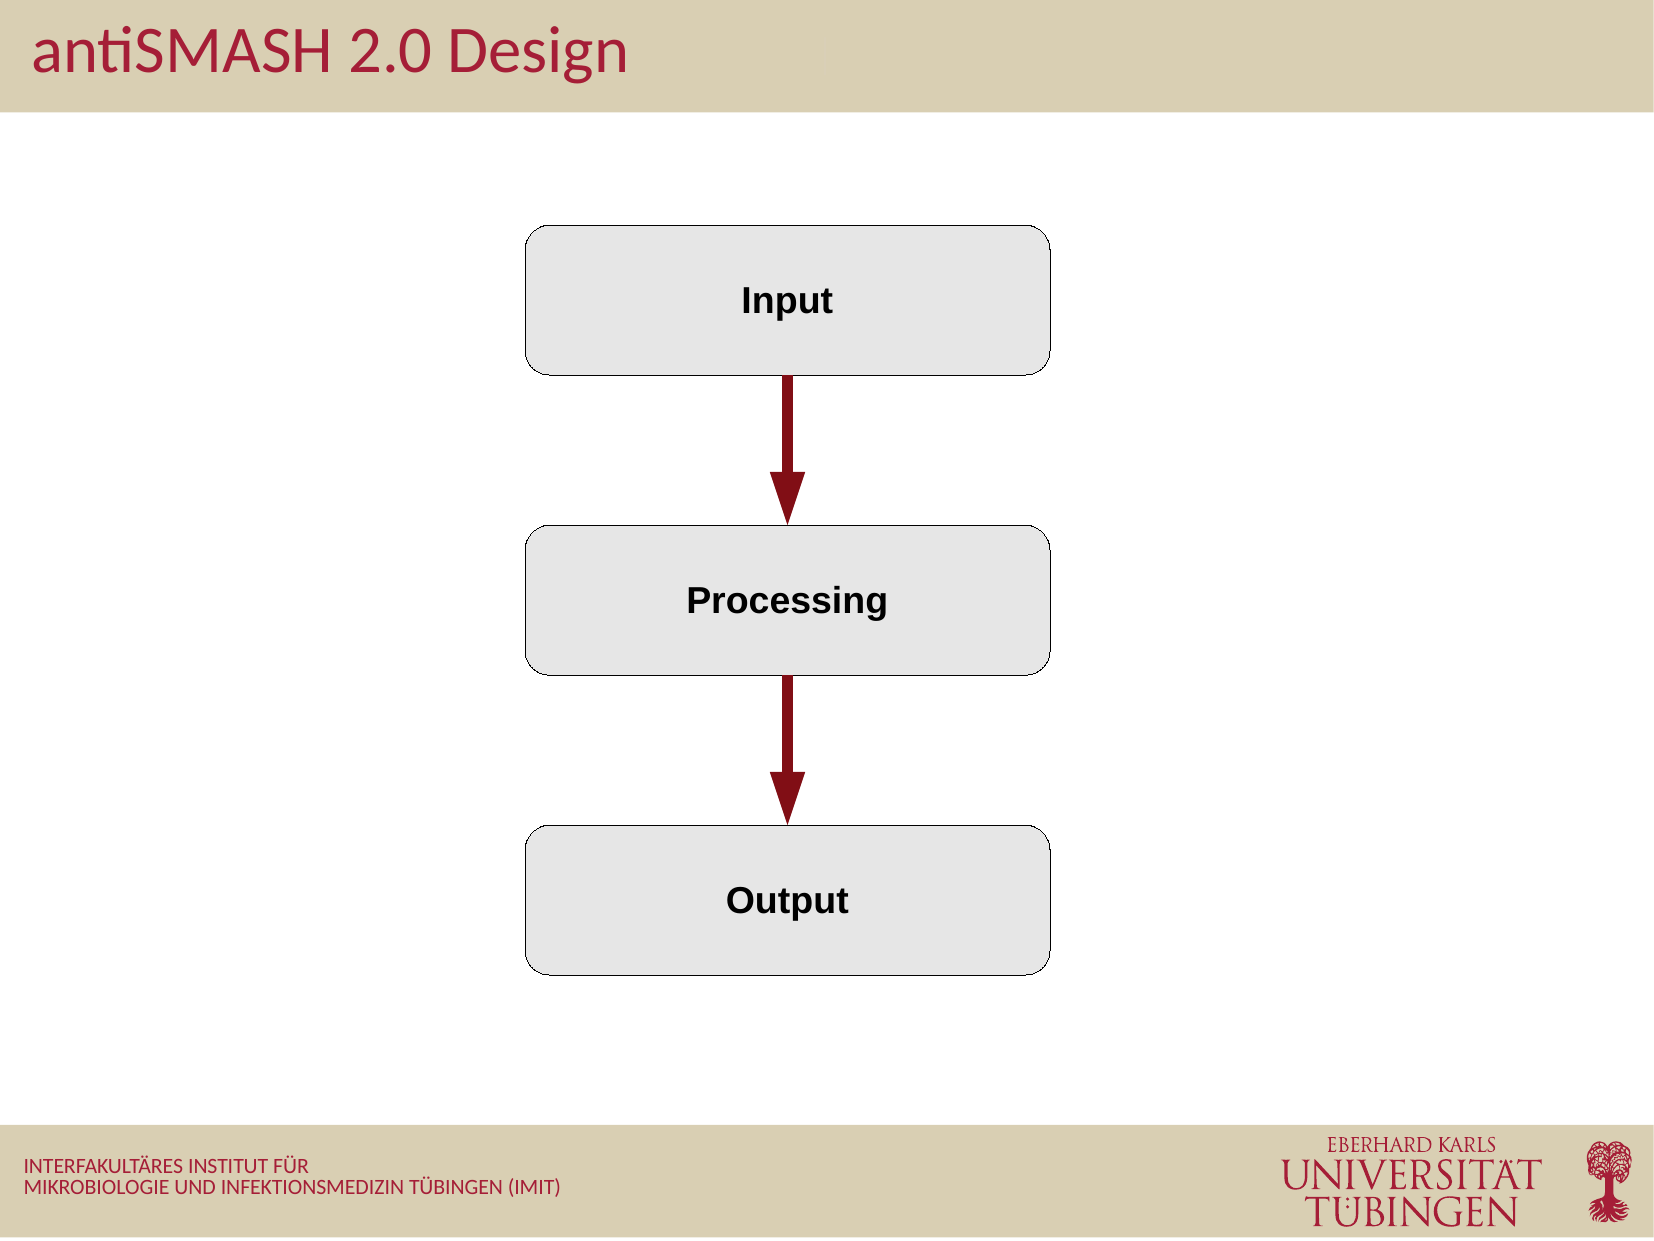

# antiSMASH 2.0 Design
Input
Processing
Output